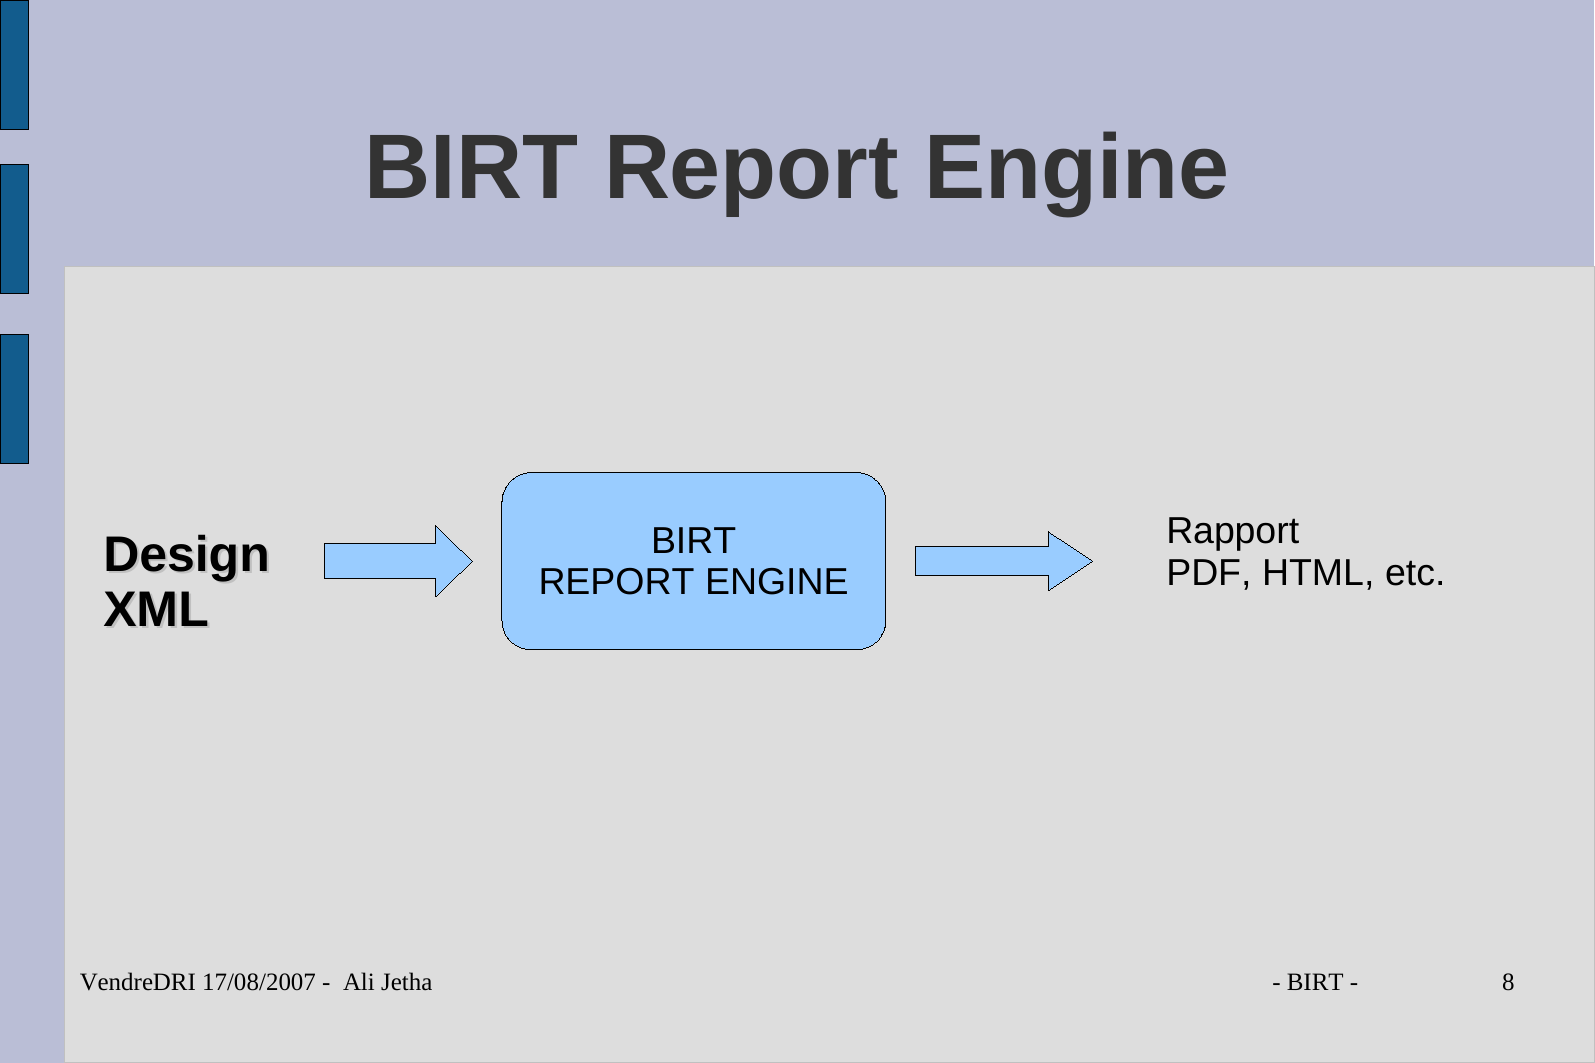

# BIRT Report Engine
BIRT
REPORT ENGINE
Rapport
PDF, HTML, etc.
Design
XML
VendreDRI 17/08/2007 - Ali Jetha
- BIRT -
8